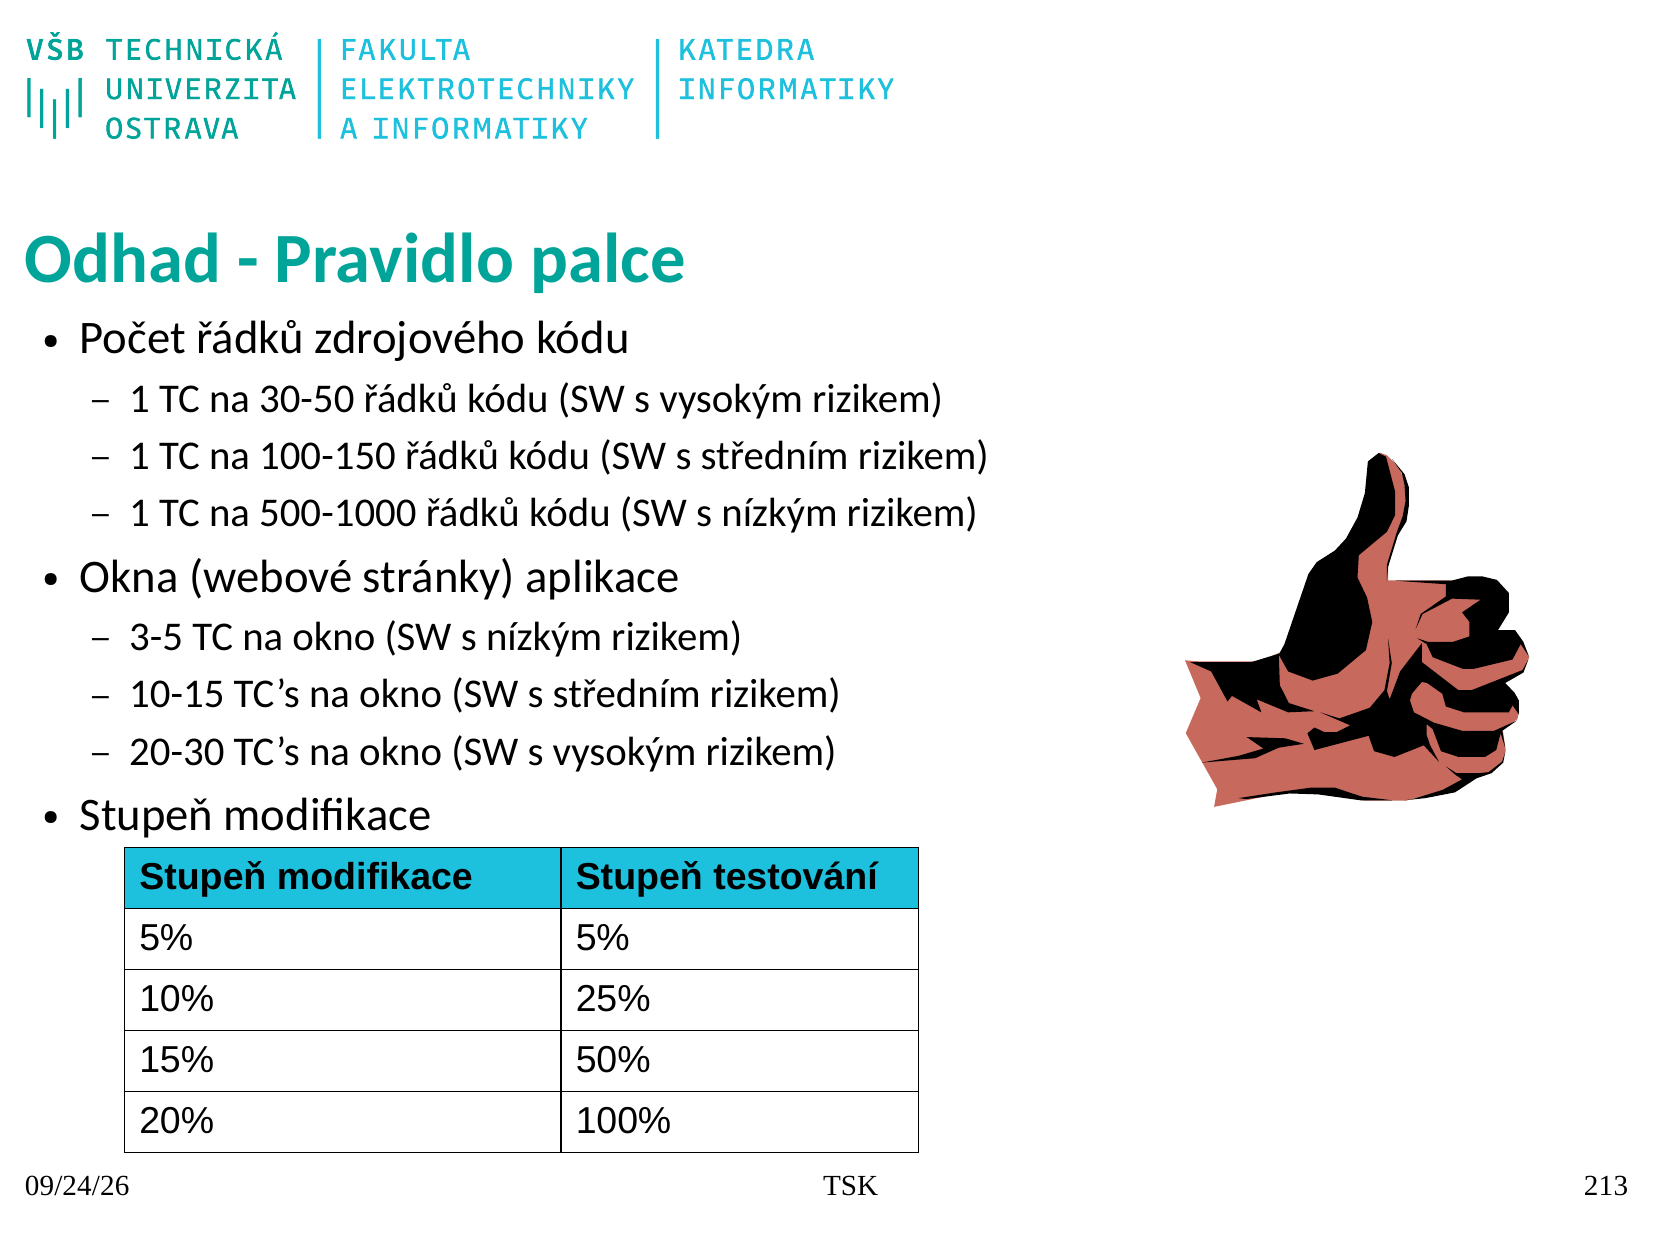

# Odhad - Pravidlo palce
Počet řádků zdrojového kódu
1 TC na 30-50 řádků kódu (SW s vysokým rizikem)
1 TC na 100-150 řádků kódu (SW s středním rizikem)
1 TC na 500-1000 řádků kódu (SW s nízkým rizikem)
Okna (webové stránky) aplikace
3-5 TC na okno (SW s nízkým rizikem)
10-15 TC’s na okno (SW s středním rizikem)
20-30 TC’s na okno (SW s vysokým rizikem)
Stupeň modifikace
| Stupeň modifikace | Stupeň testování |
| --- | --- |
| 5% | 5% |
| 10% | 25% |
| 15% | 50% |
| 20% | 100% |
TSK
213